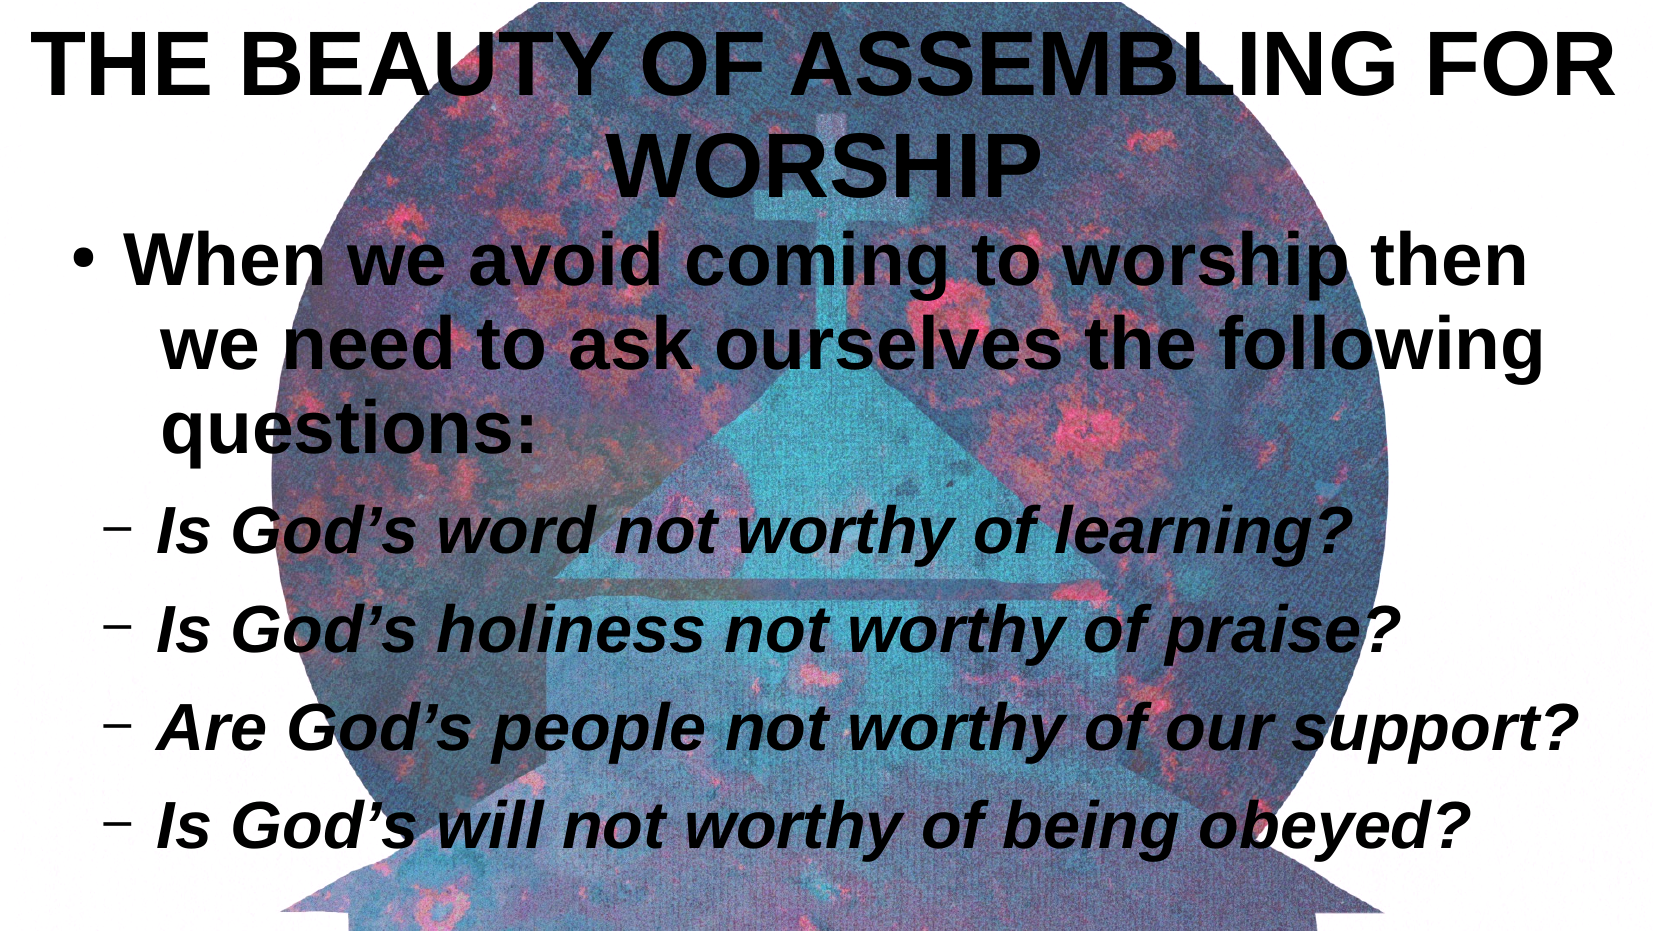

# THE BEAUTY OF ASSEMBLING FOR WORSHIP
When we avoid coming to worship then we need to ask ourselves the following questions:
Is God’s word not worthy of learning?
Is God’s holiness not worthy of praise?
Are God’s people not worthy of our support?
Is God’s will not worthy of being obeyed?